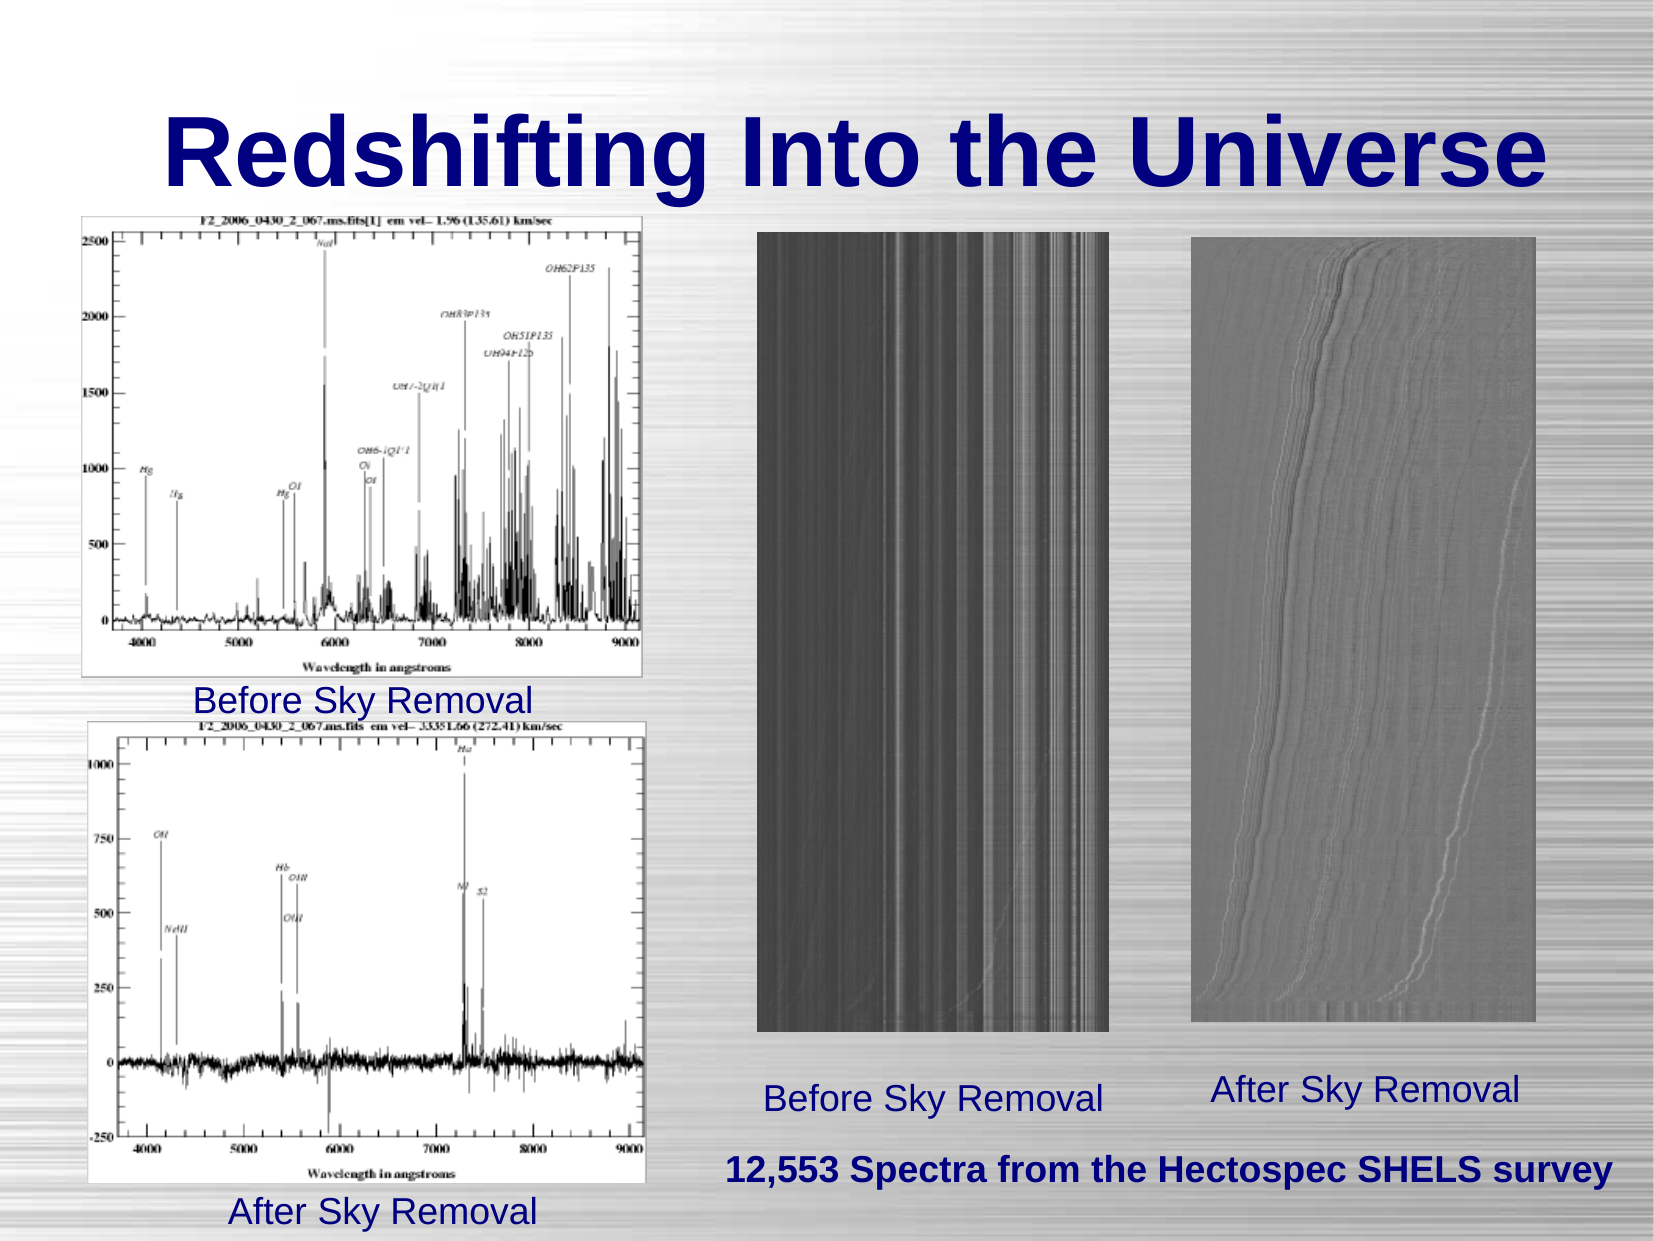

Redshifting Into the Universe
Before Sky Removal
After Sky Removal
Before Sky Removal
12,553 Spectra from the Hectospec SHELS survey
After Sky Removal